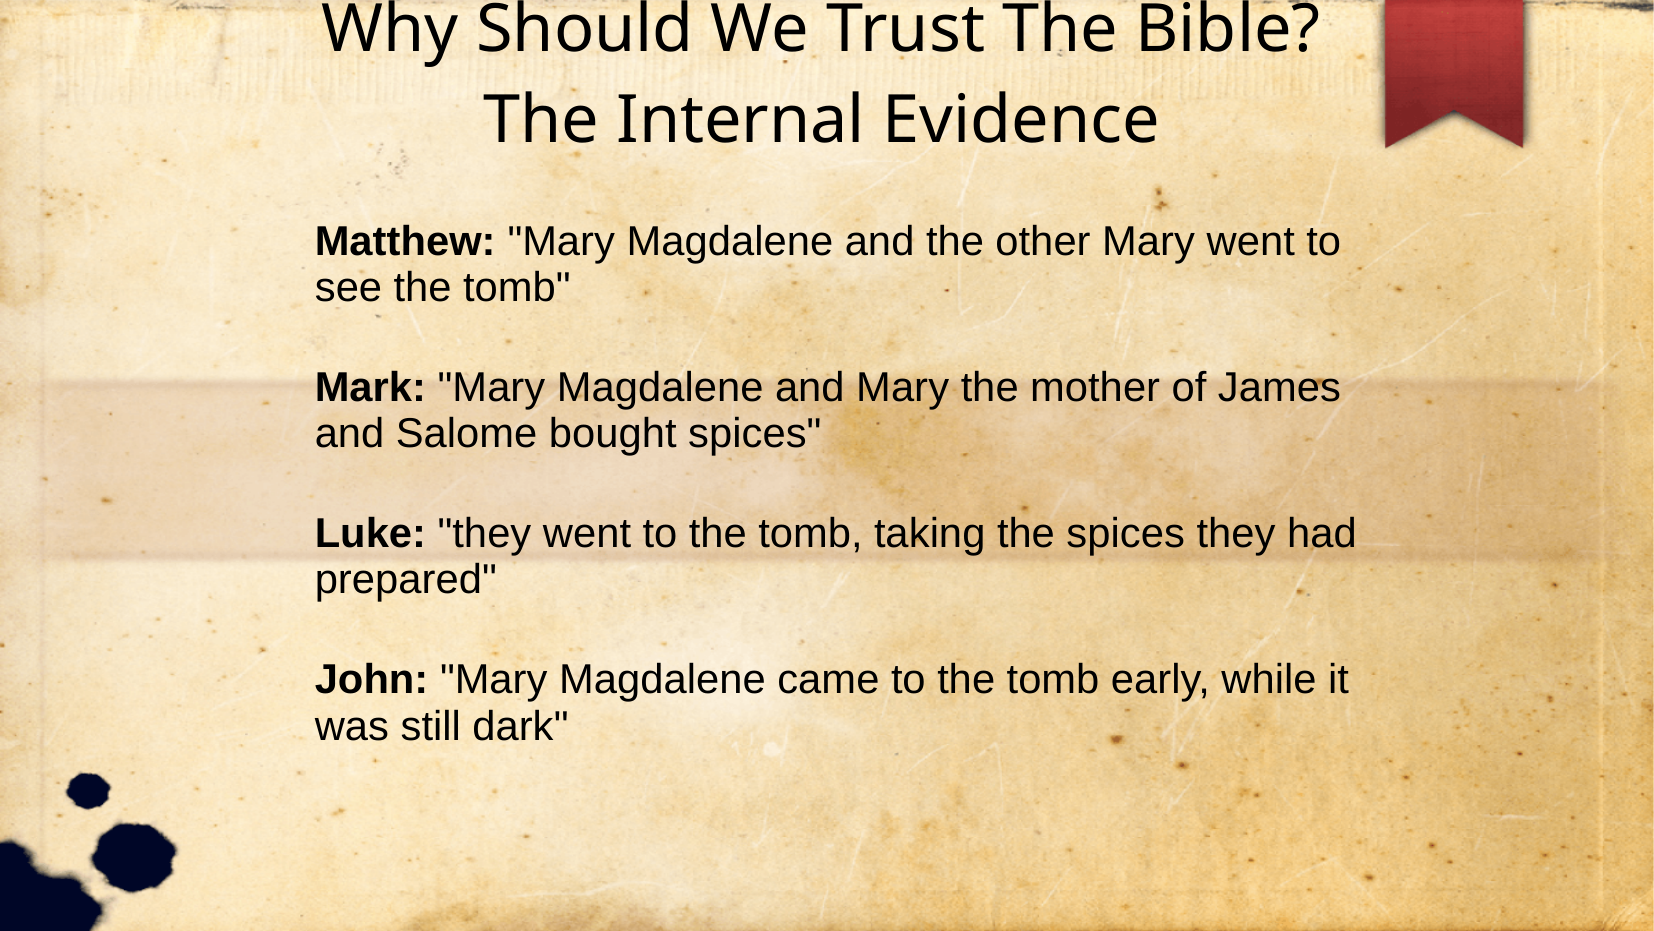

# Why Should We Trust The Bible? The Internal Evidence
Matthew: "Mary Magdalene and the other Mary went to see the tomb"
Mark: "Mary Magdalene and Mary the mother of James and Salome bought spices"
Luke: "they went to the tomb, taking the spices they had prepared"
John: "Mary Magdalene came to the tomb early, while it was still dark"